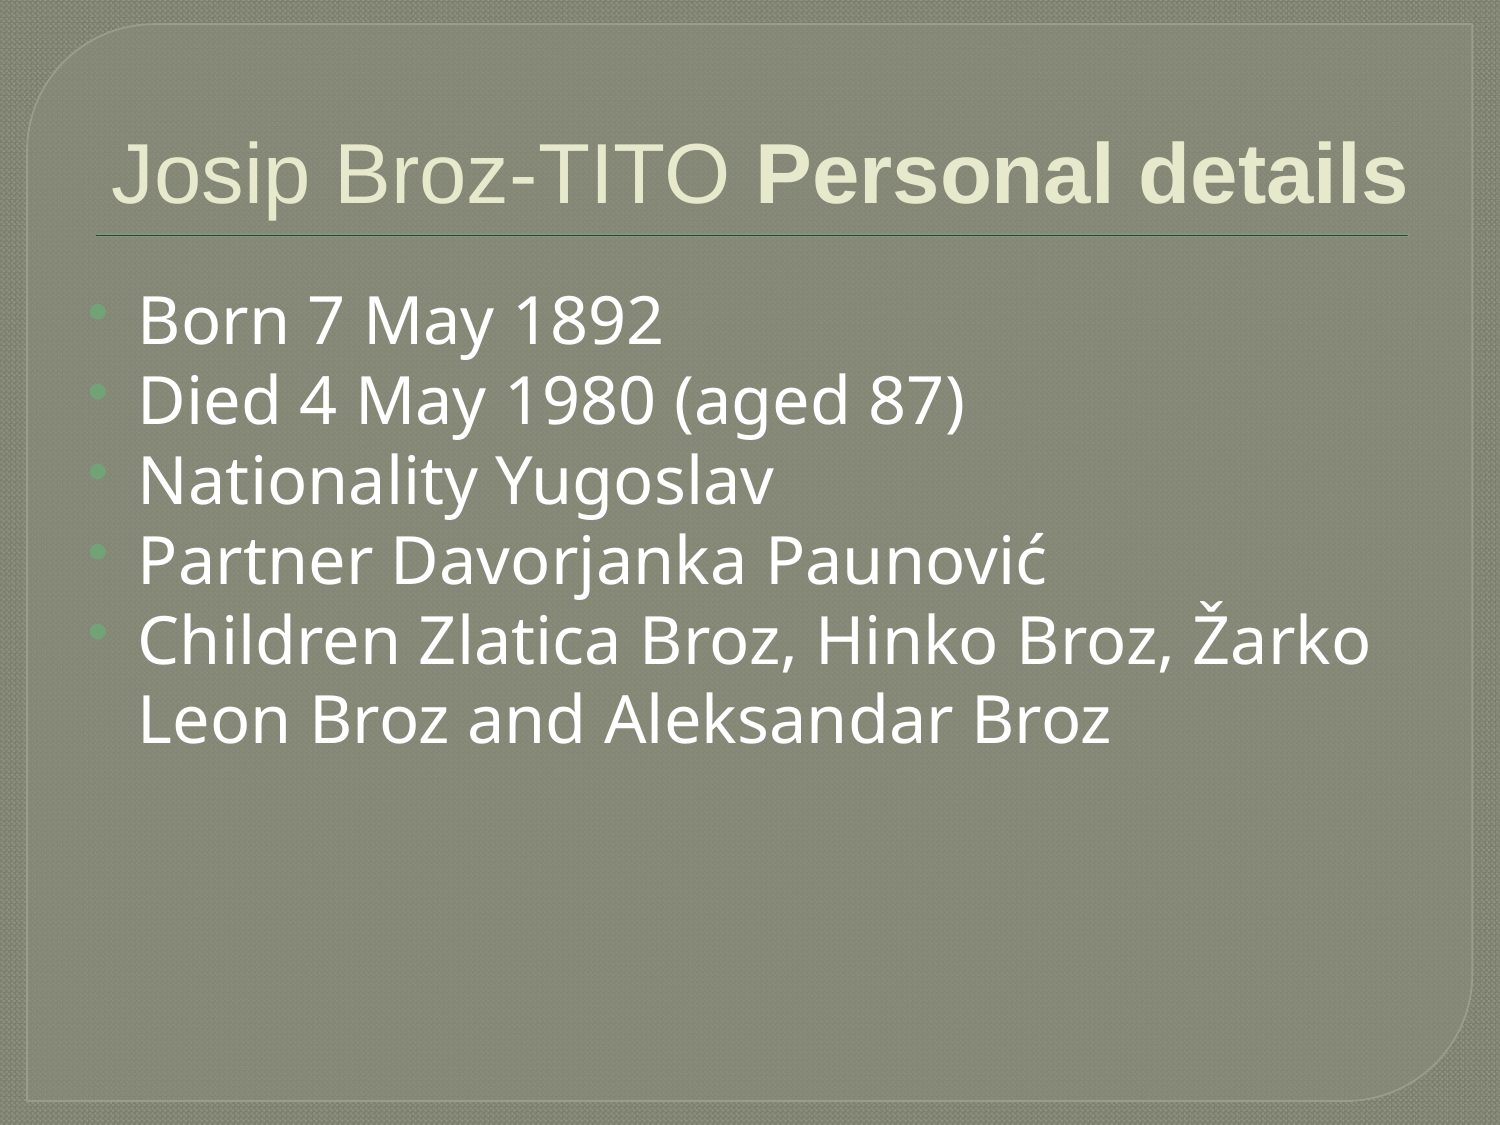

# Josip Broz-TITO Personal details
Born 7 May 1892
Died 4 May 1980 (aged 87)
Nationality Yugoslav
Partner Davorjanka Paunović
Children Zlatica Broz, Hinko Broz, Žarko Leon Broz and Aleksandar Broz